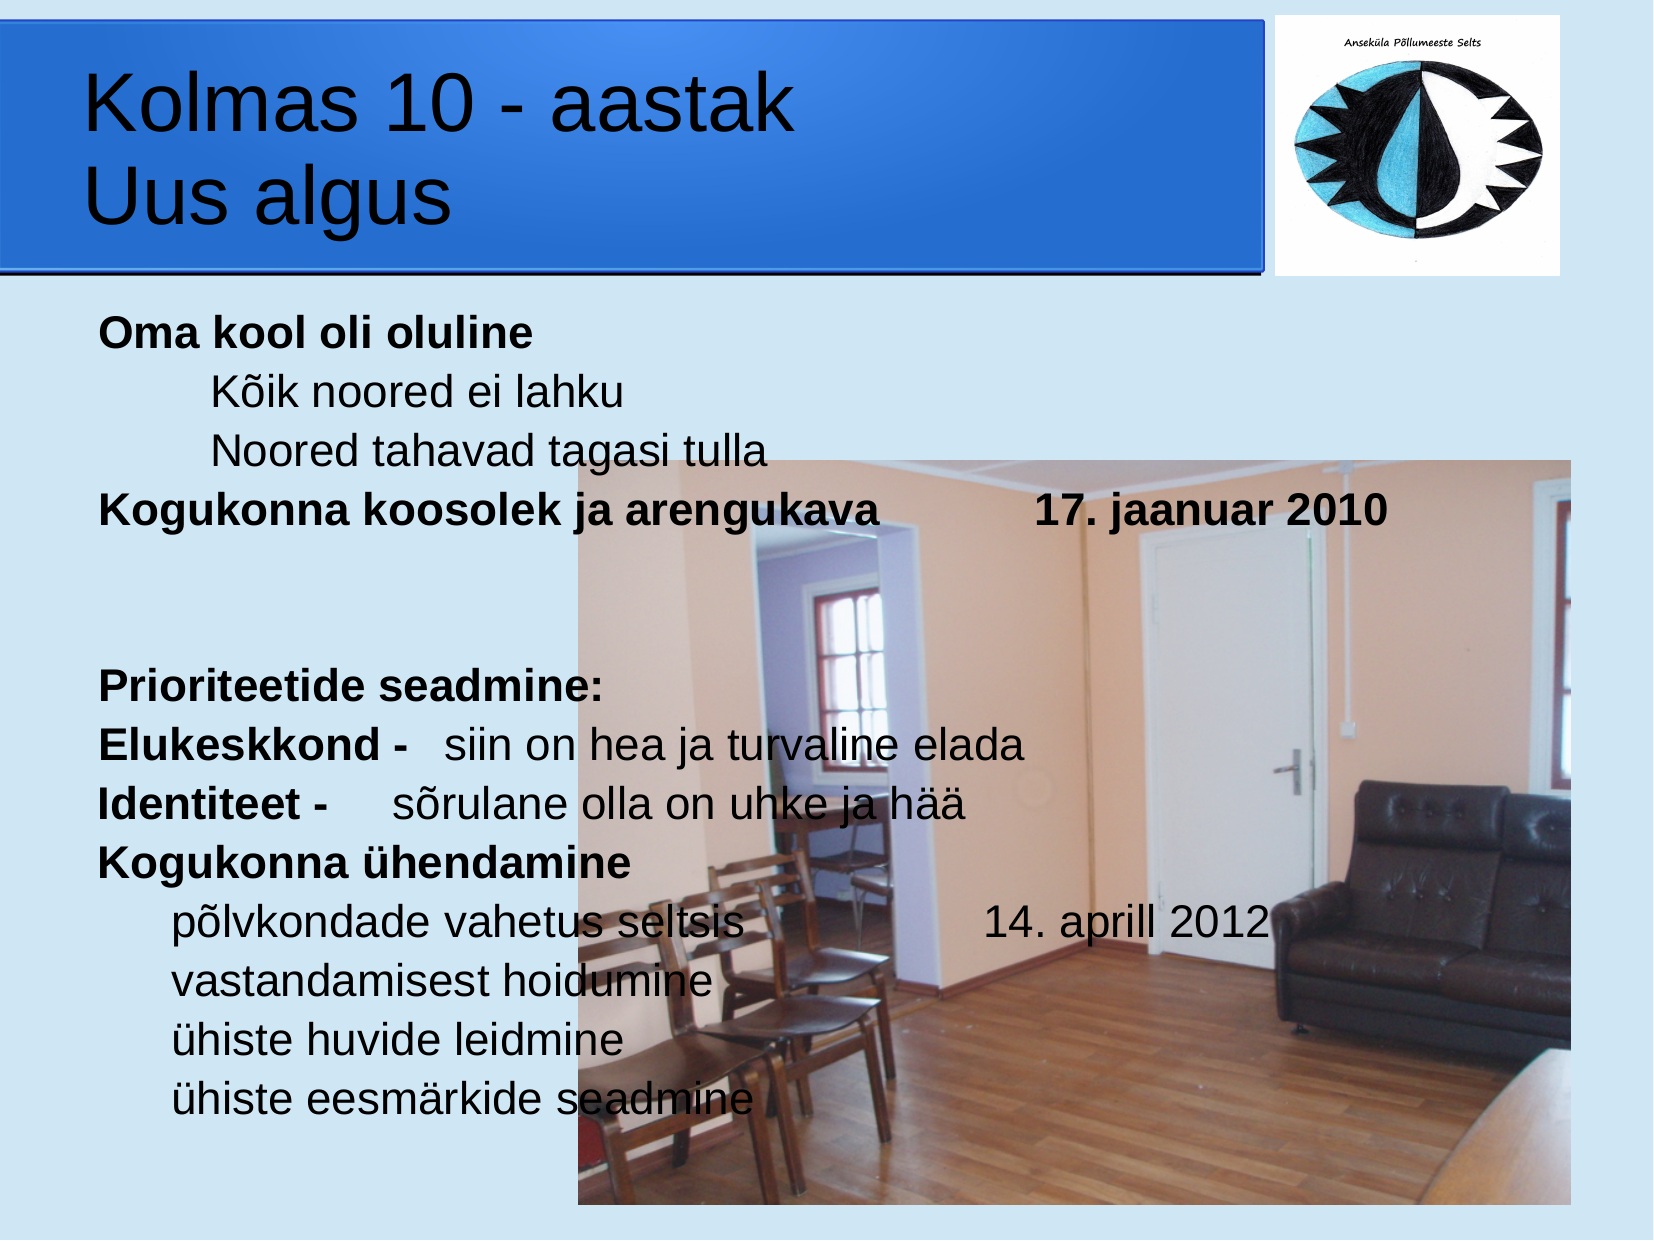

# Kolmas 10 - aastak Uus algus
Oma kool oli oluline
 	Kõik noored ei lahku
 	Noored tahavad tagasi tulla
Kogukonna koosolek ja arengukava		 17. jaanuar 2010
Prioriteetide seadmine:
Elukeskkond - 	 siin on hea ja turvaline elada
 	Identiteet - 	sõrulane olla on uhke ja hää
	Kogukonna ühendamine
 		põlvkondade vahetus seltsis				14. aprill 2012
 		vastandamisest hoidumine
 		ühiste huvide leidmine
 		ühiste eesmärkide seadmine